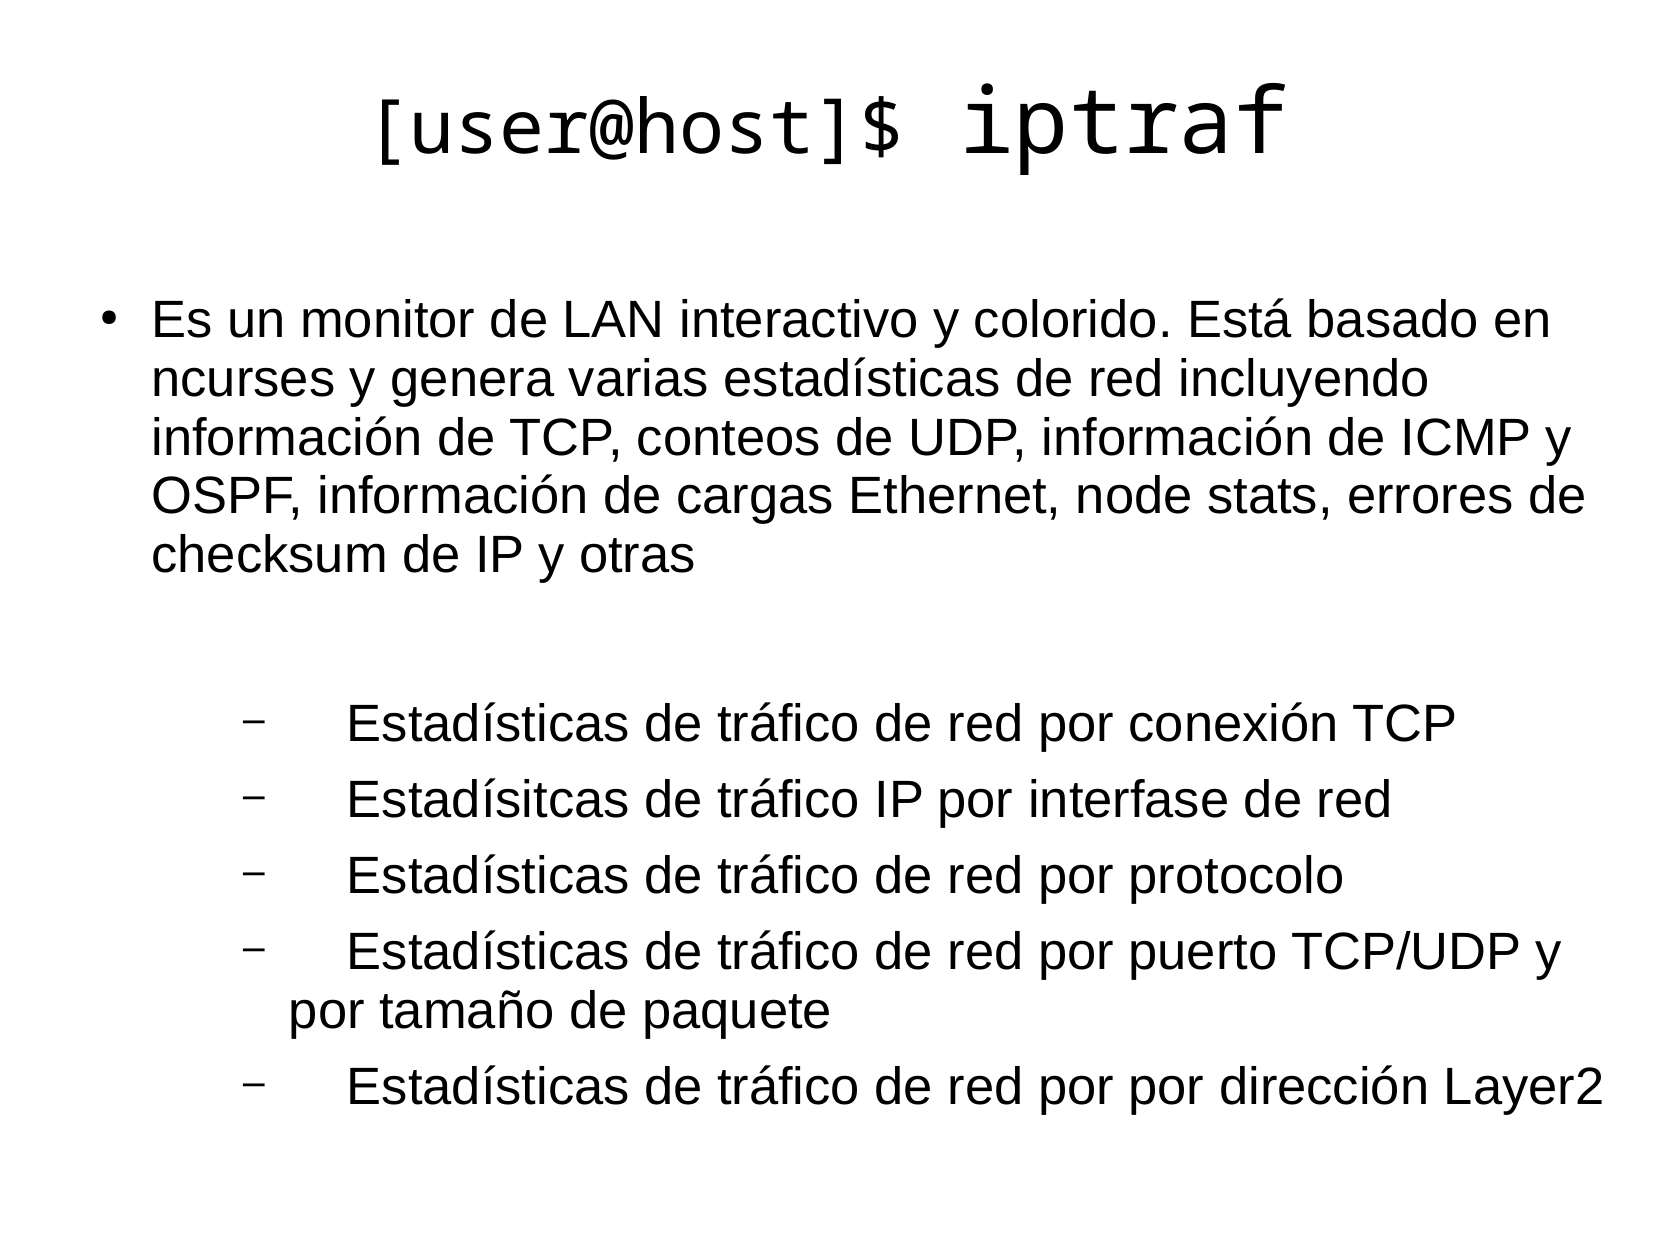

# [user@host]$ iptraf
Es un monitor de LAN interactivo y colorido. Está basado en ncurses y genera varias estadísticas de red incluyendo información de TCP, conteos de UDP, información de ICMP y OSPF, información de cargas Ethernet, node stats, errores de checksum de IP y otras
 Estadísticas de tráfico de red por conexión TCP
 Estadísitcas de tráfico IP por interfase de red
 Estadísticas de tráfico de red por protocolo
 Estadísticas de tráfico de red por puerto TCP/UDP y por tamaño de paquete
 Estadísticas de tráfico de red por por dirección Layer2